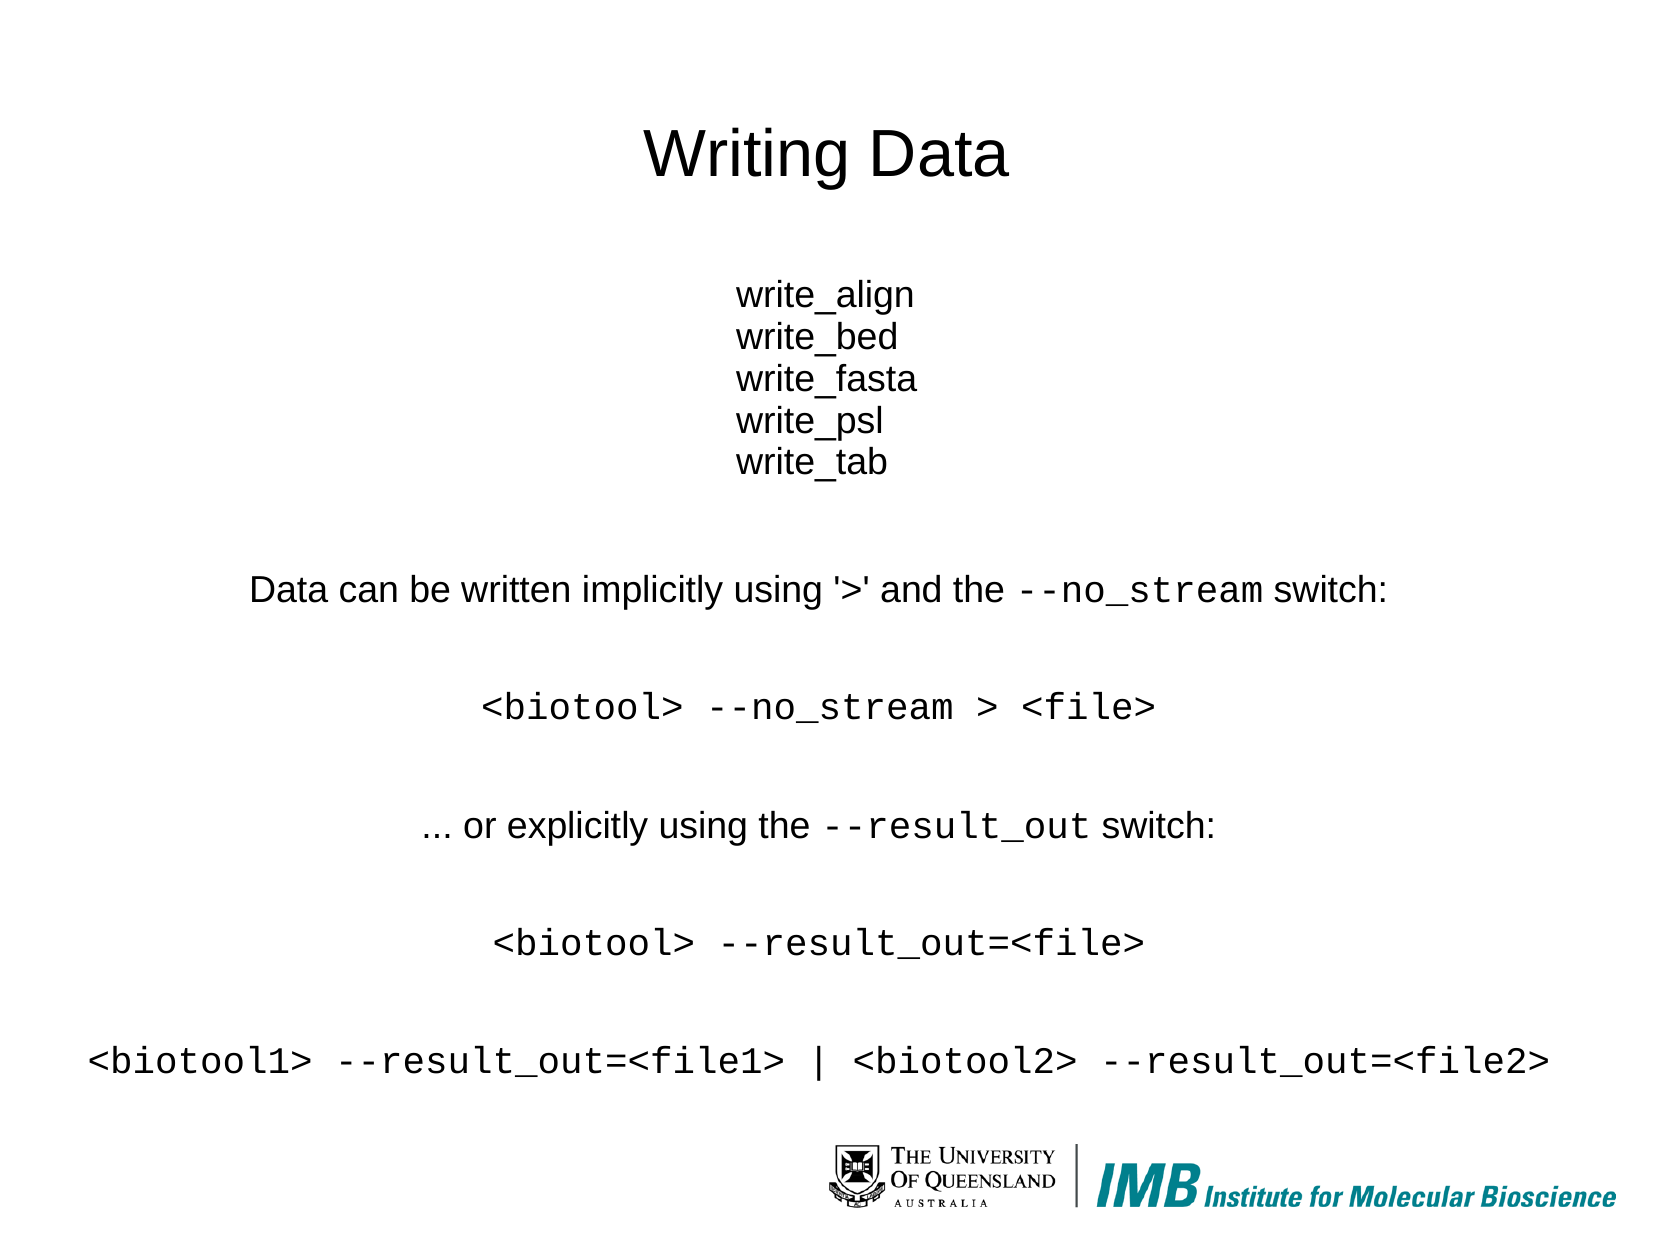

# Writing Data
write_align
write_bed
write_fasta
write_psl
write_tab
Data can be written implicitly using '>' and the --no_stream switch:
<biotool> --no_stream > <file>
... or explicitly using the --result_out switch:
<biotool> --result_out=<file>
<biotool1> --result_out=<file1> | <biotool2> --result_out=<file2>